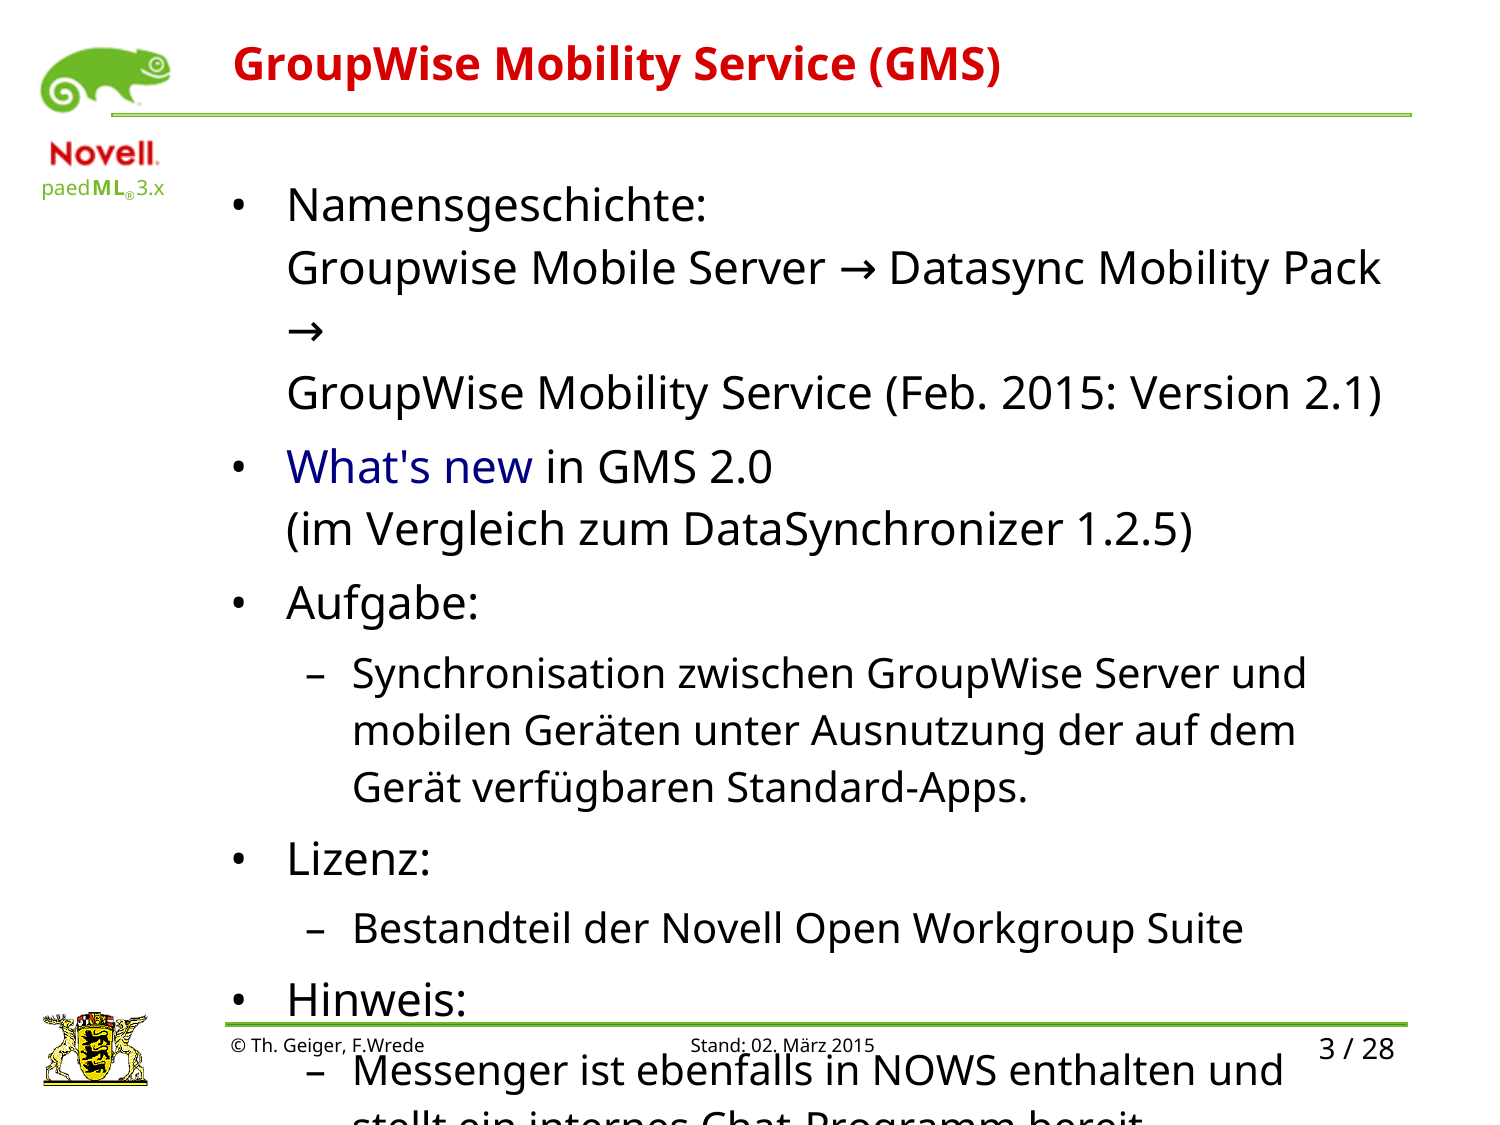

# GroupWise Mobility Service (GMS)
Namensgeschichte:
Groupwise Mobile Server → Datasync Mobility Pack →
GroupWise Mobility Service (Feb. 2015: Version 2.1)
What's new in GMS 2.0
(im Vergleich zum DataSynchronizer 1.2.5)
Aufgabe:
Synchronisation zwischen GroupWise Server und mobilen Geräten unter Ausnutzung der auf dem
Gerät verfügbaren Standard-Apps.
Lizenz:
Bestandteil der Novell Open Workgroup Suite
Hinweis:
Messenger ist ebenfalls in NOWS enthalten und stellt ein internes Chat-Programm bereit.
3
© Th. Geiger, F.Wrede
02. März 2015